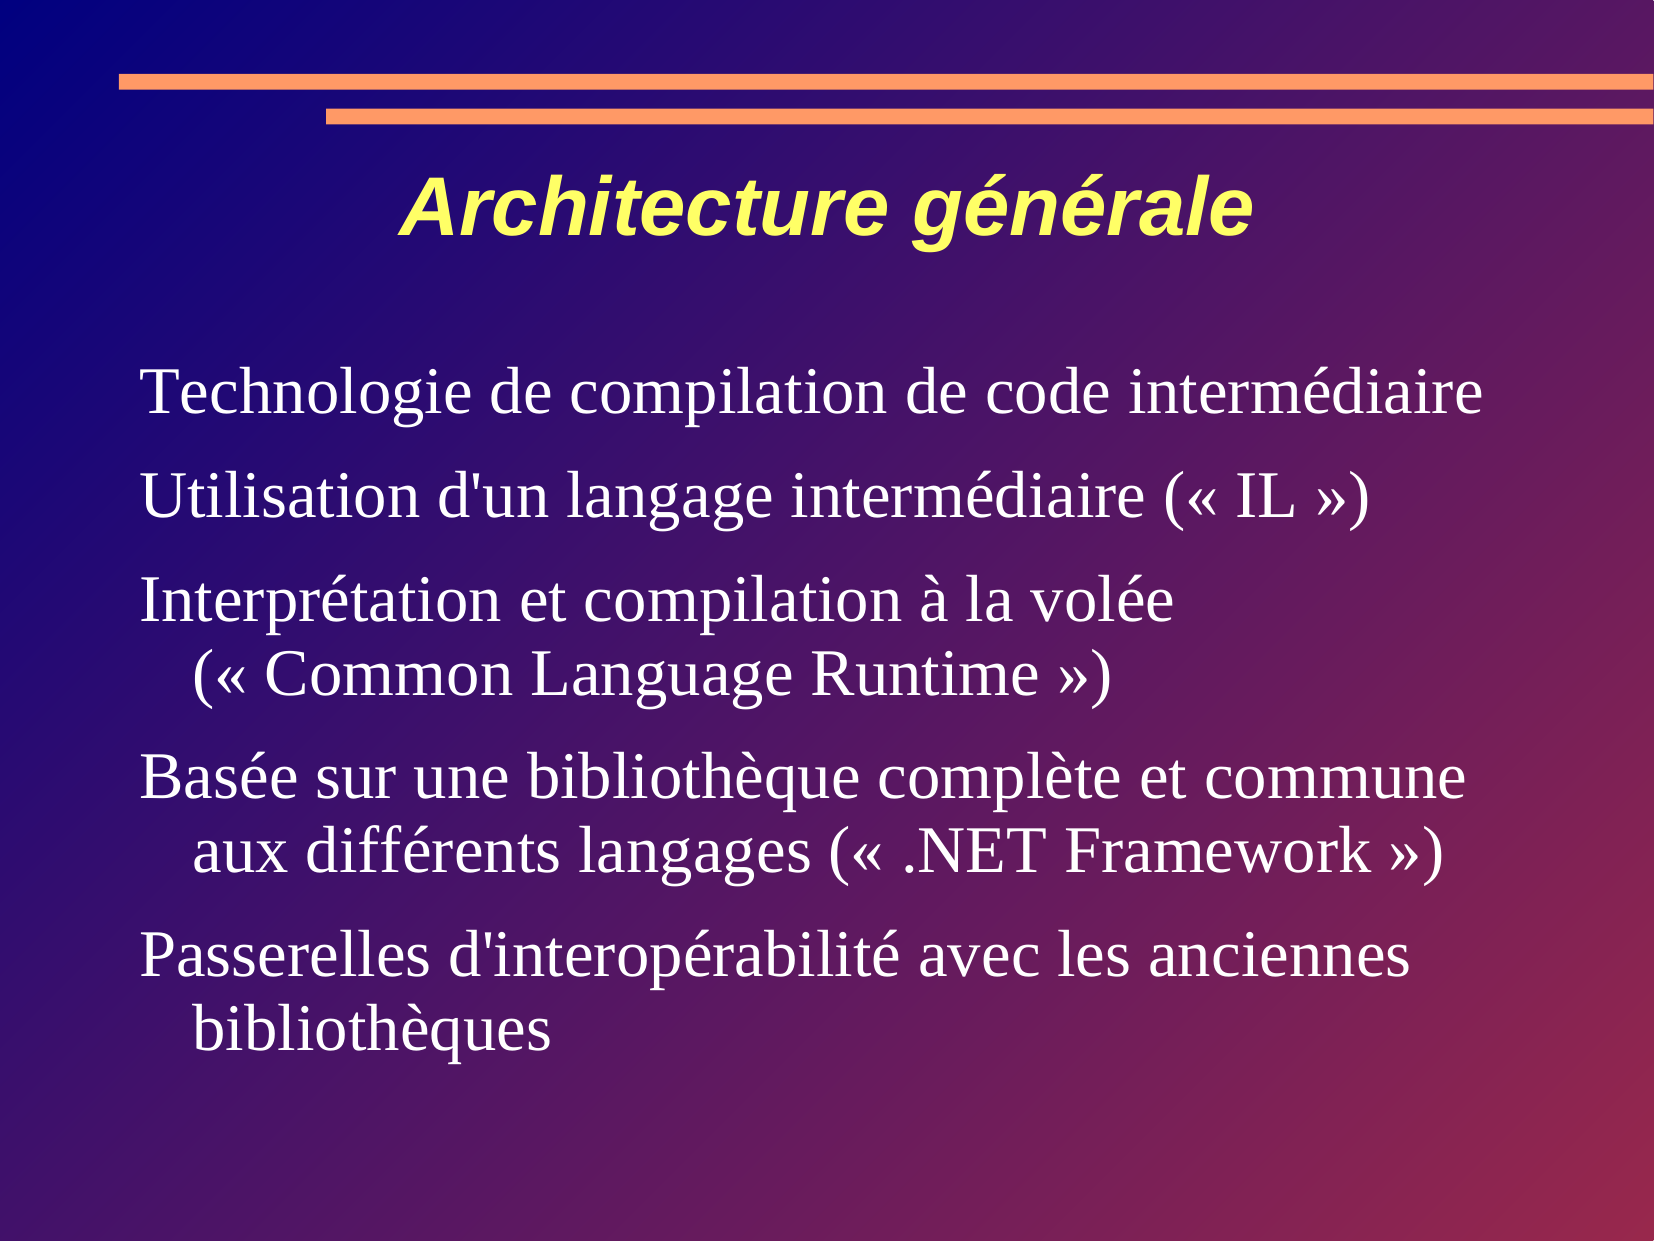

# Architecture générale
Technologie de compilation de code intermédiaire
Utilisation d'un langage intermédiaire (« IL »)
Interprétation et compilation à la volée
(« Common Language Runtime »)
Basée sur une bibliothèque complète et commune
aux différents langages (« .NET Framework »)
Passerelles d'interopérabilité avec les anciennes bibliothèques